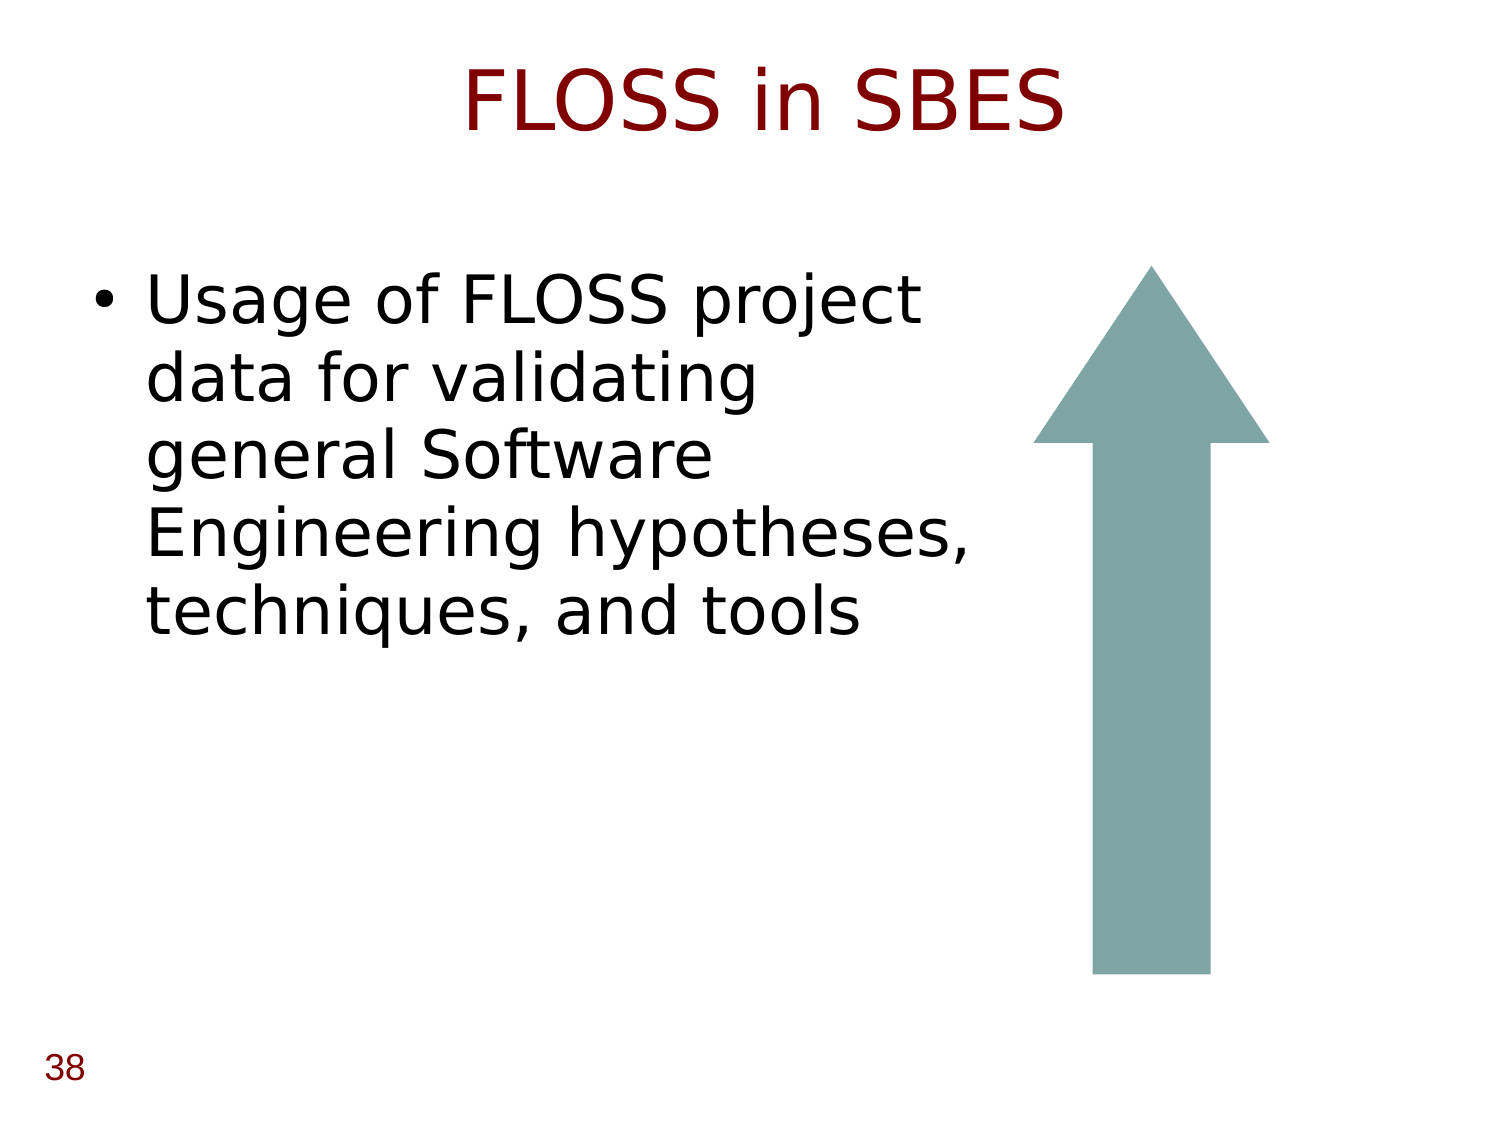

# FLOSS in SBES
Usage of FLOSS project data for validating general Software Engineering hypotheses, techniques, and tools